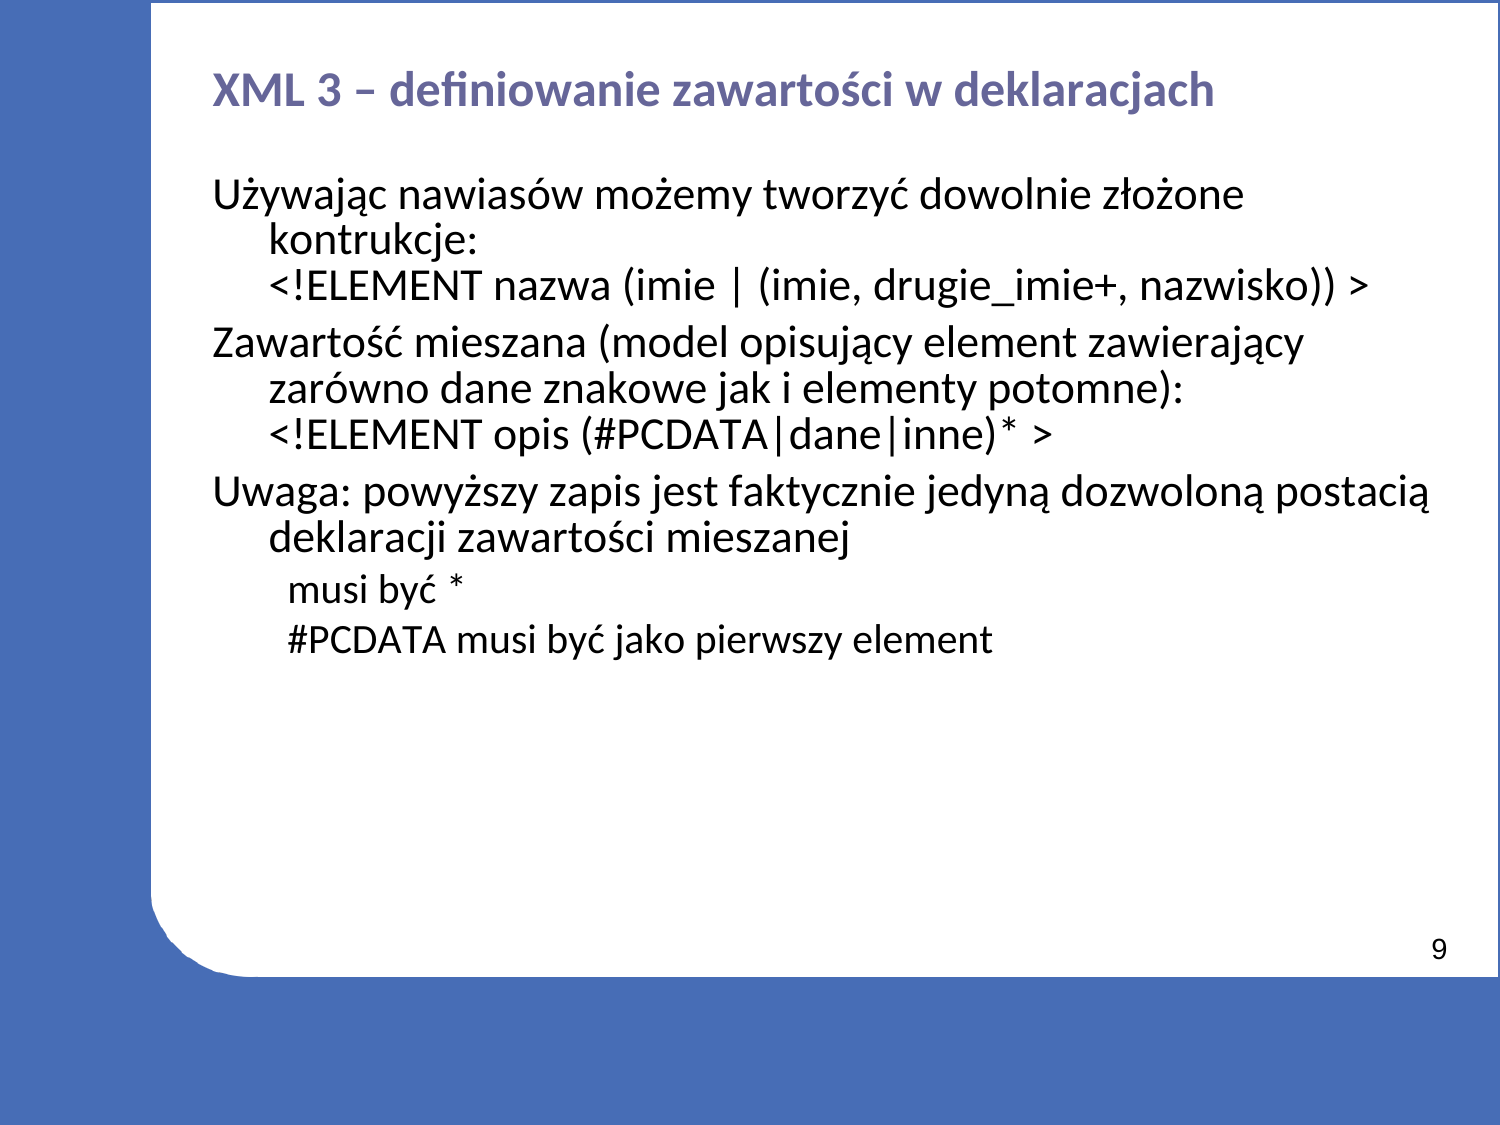

# XML 3 – definiowanie zawartości w deklaracjach
Używając nawiasów możemy tworzyć dowolnie złożone kontrukcje:
<!ELEMENT nazwa (imie | (imie, drugie_imie+, nazwisko)) >
Zawartość mieszana (model opisujący element zawierający zarówno dane znakowe jak i elementy potomne):
<!ELEMENT opis (#PCDATA|dane|inne)* >
Uwaga: powyższy zapis jest faktycznie jedyną dozwoloną postacią deklaracji zawartości mieszanej
musi być *
#PCDATA musi być jako pierwszy element
9